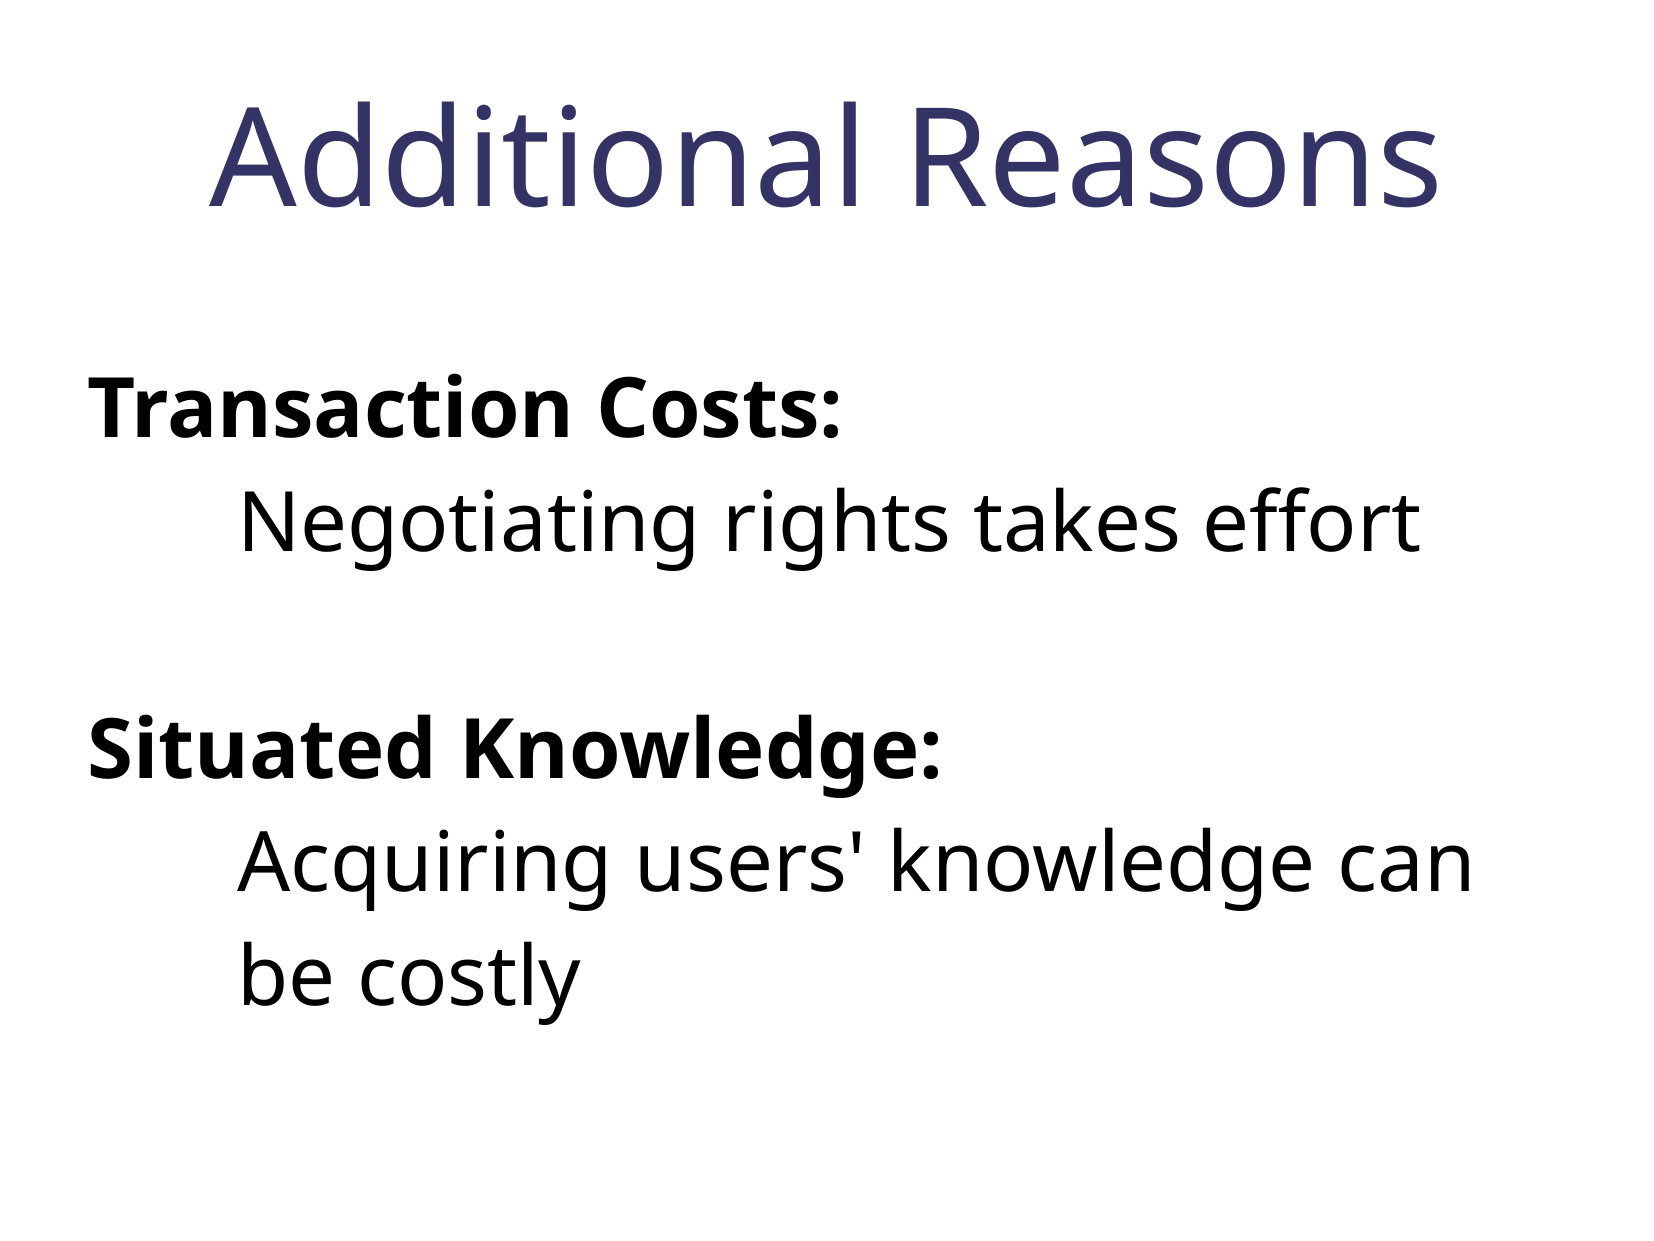

# Additional Reasons
Transaction Costs:
		Negotiating rights takes effort
Situated Knowledge:
		Acquiring users' knowledge can
		be costly